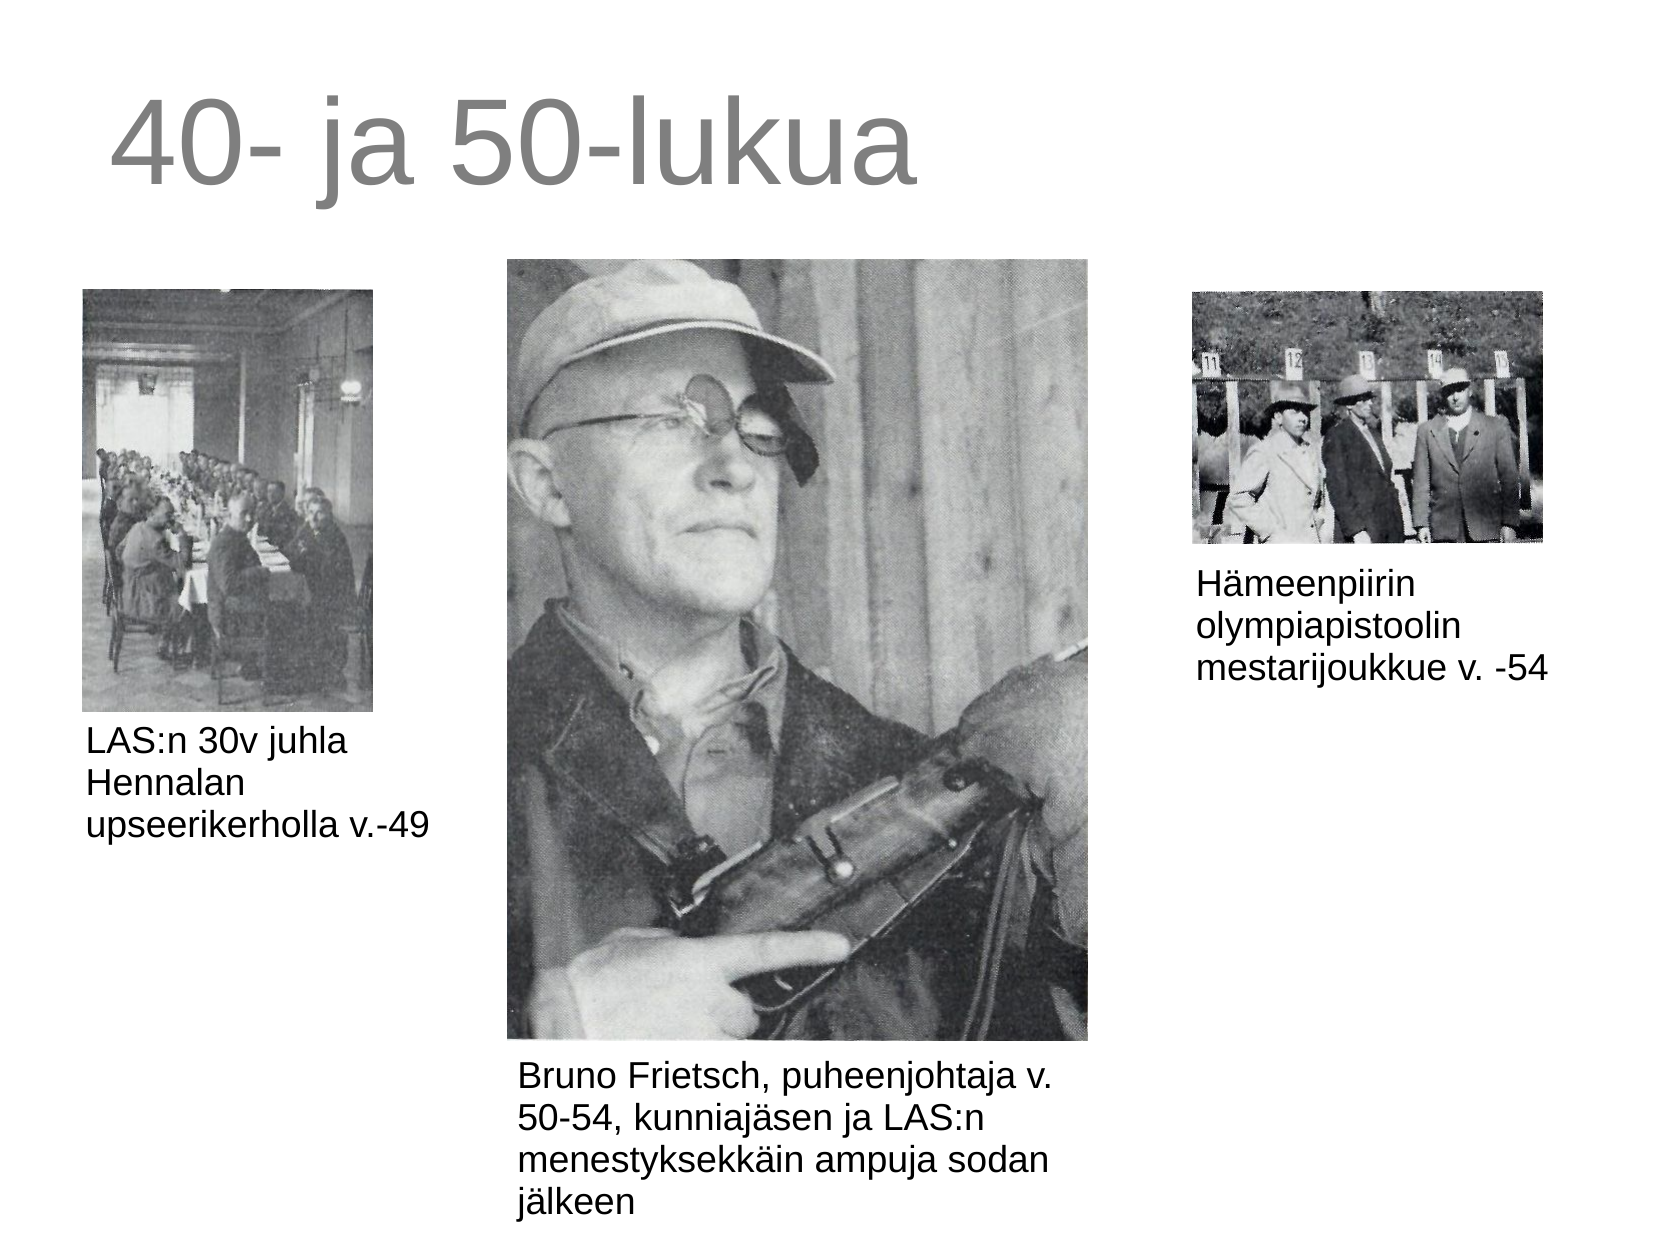

40- ja 50-lukua
#
Hämeenpiirin olympiapistoolin mestarijoukkue v. -54
LAS:n 30v juhla Hennalan upseerikerholla v.-49
Bruno Frietsch, puheenjohtaja v. 50-54, kunniajäsen ja LAS:n menestyksekkäin ampuja sodan jälkeen